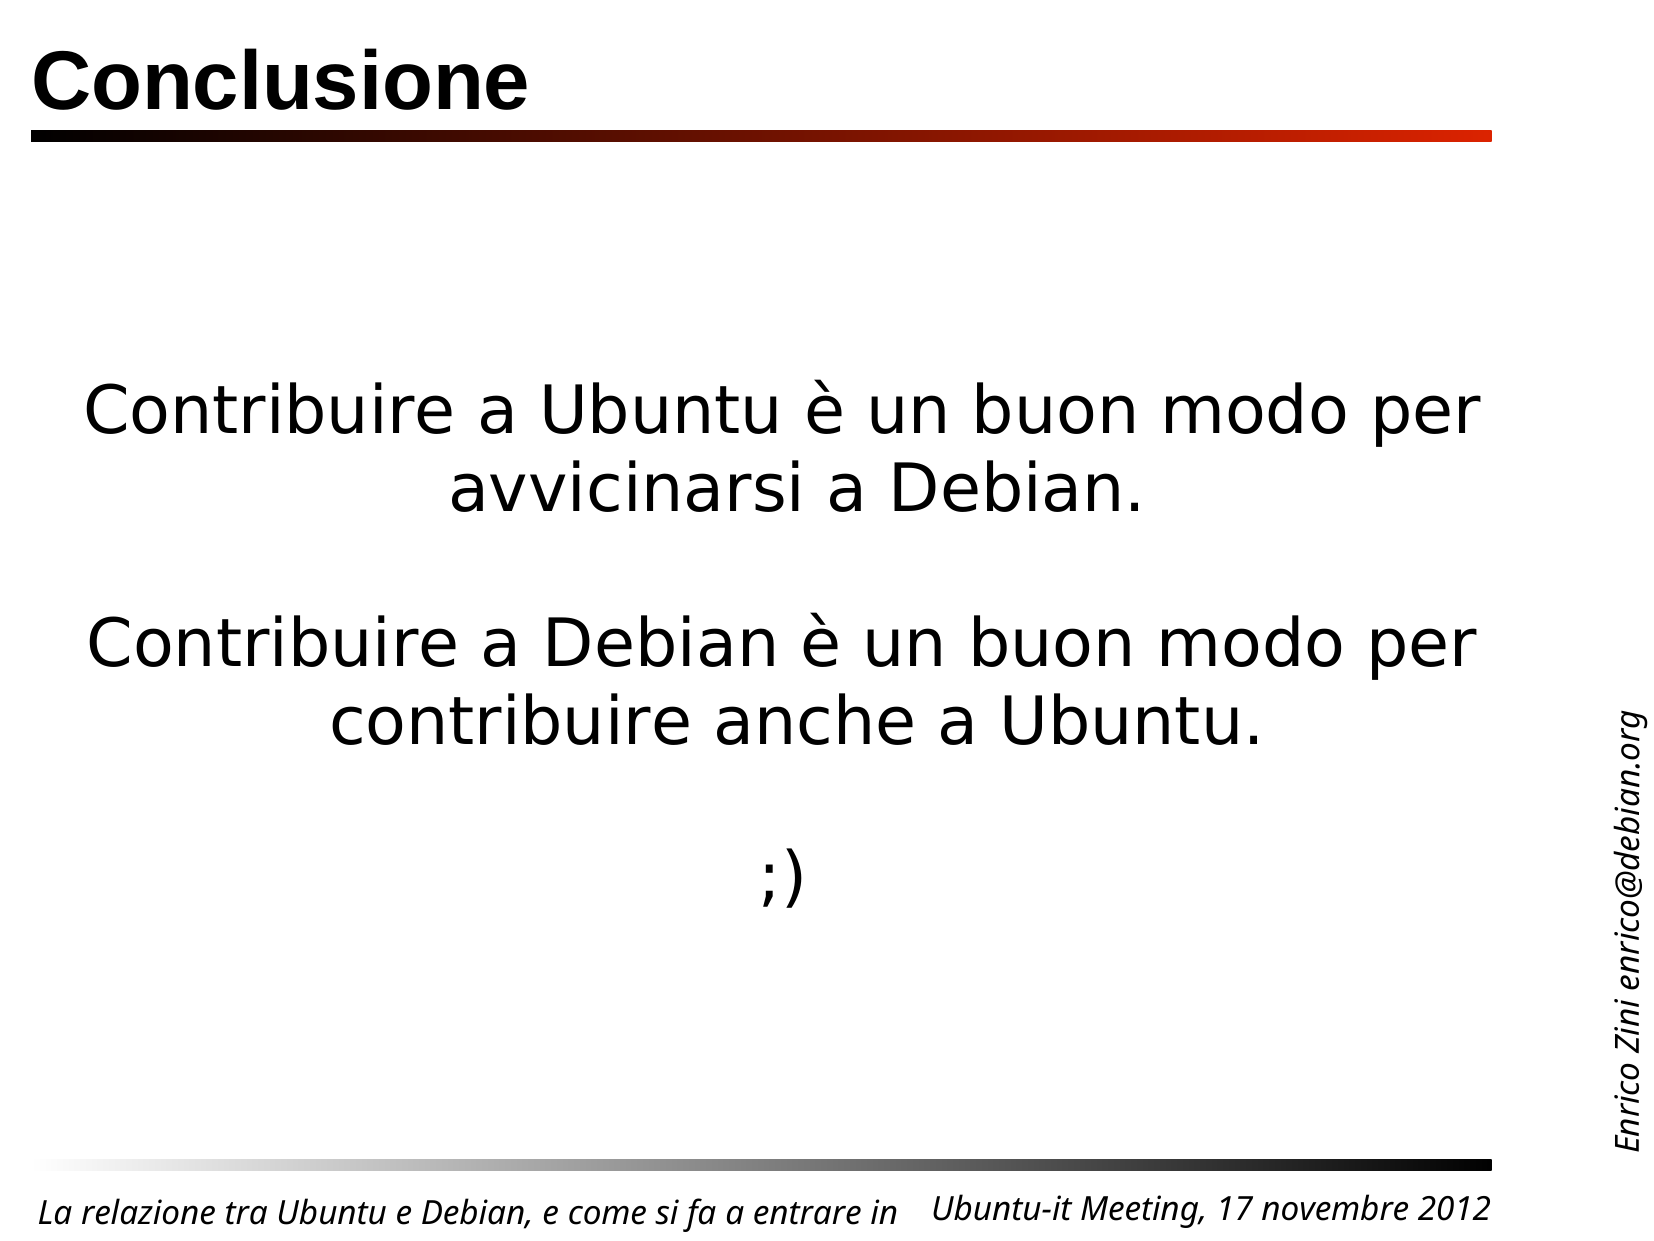

Conclusione
Contribuire a Ubuntu è un buon modo per avvicinarsi a Debian.
Contribuire a Debian è un buon modo per contribuire anche a Ubuntu.
;)